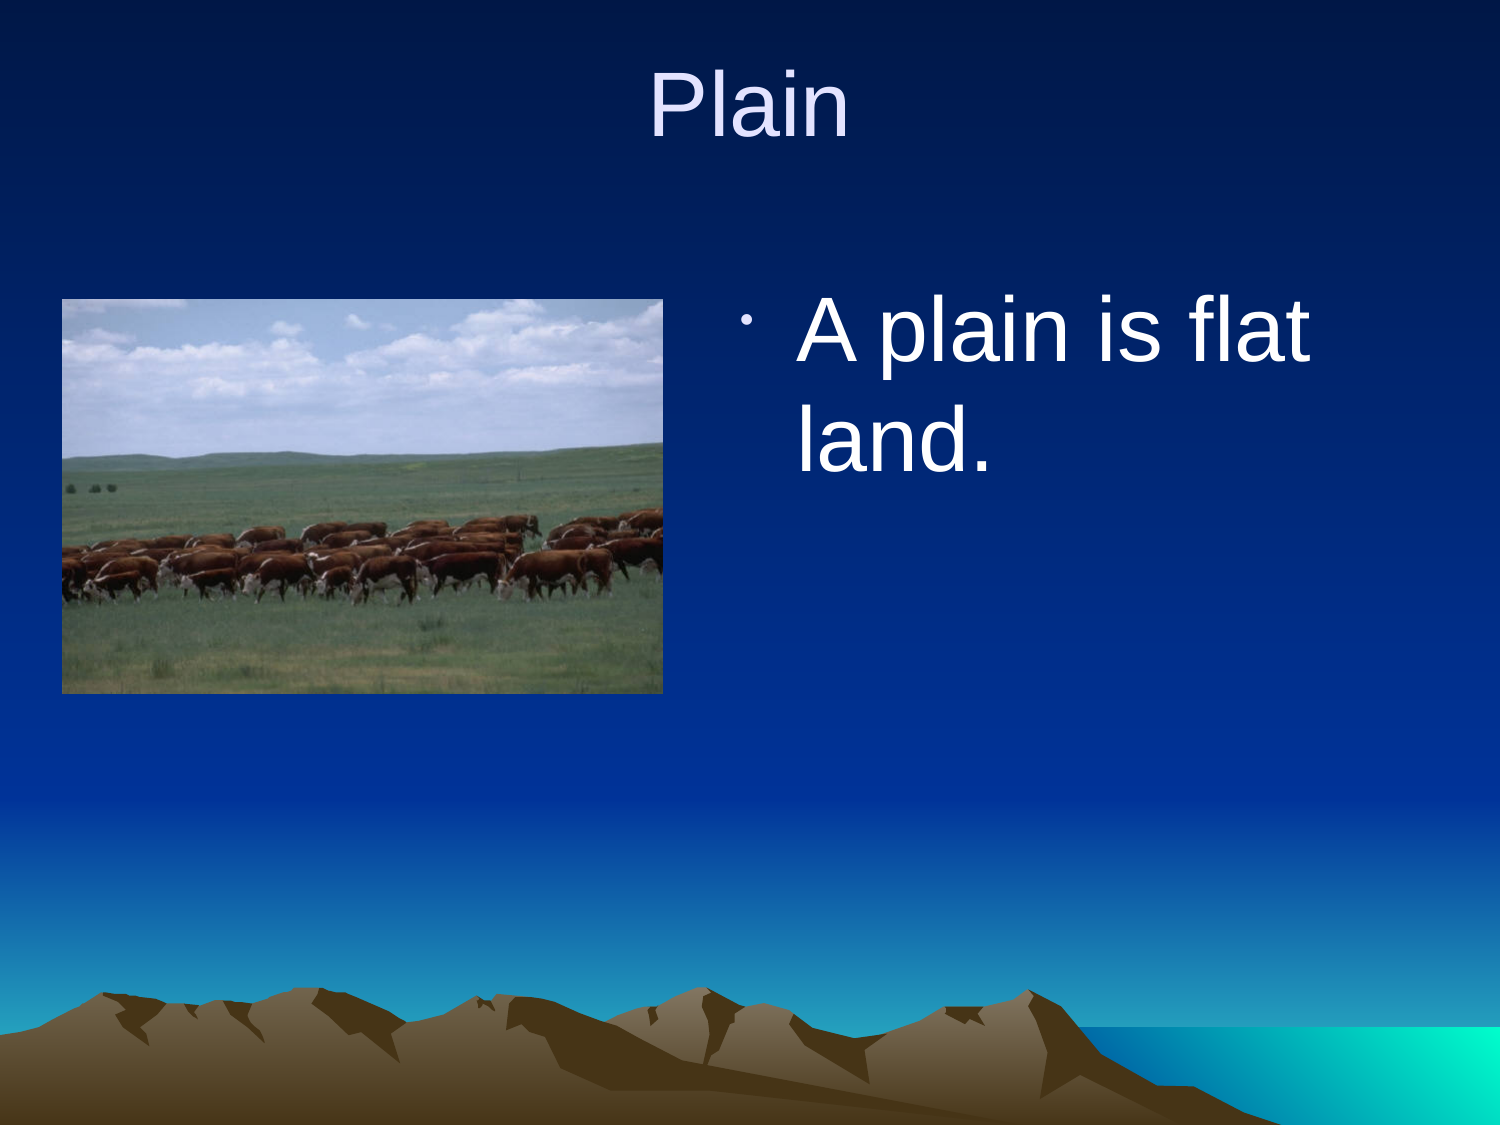

# Plain
A plain is flat land.